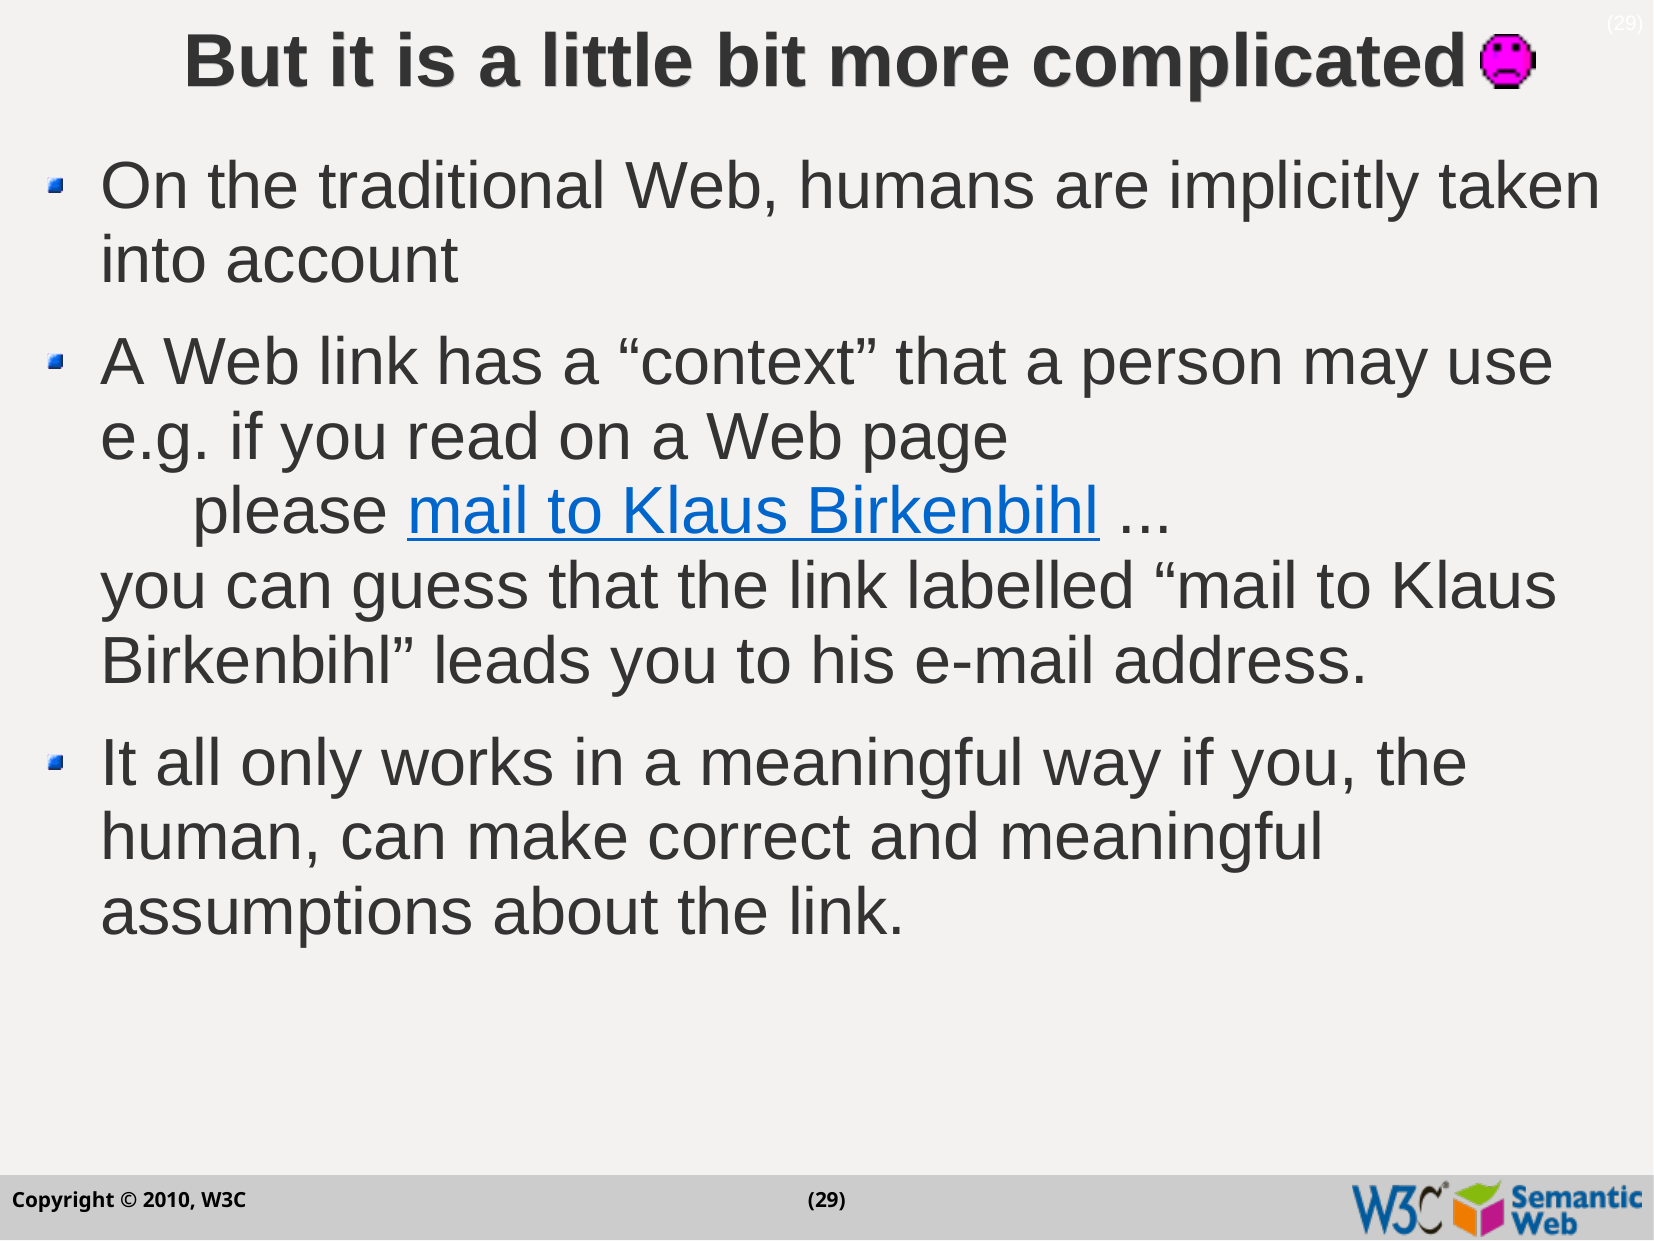

# But it is a little bit more complicated
On the traditional Web, humans are implicitly taken into account
A Web link has a “context” that a person may use e.g. if you read on a Web page
 please mail to Klaus Birkenbihl ...
you can guess that the link labelled “mail to Klaus Birkenbihl” leads you to his e-mail address.
It all only works in a meaningful way if you, the human, can make correct and meaningful assumptions about the link.